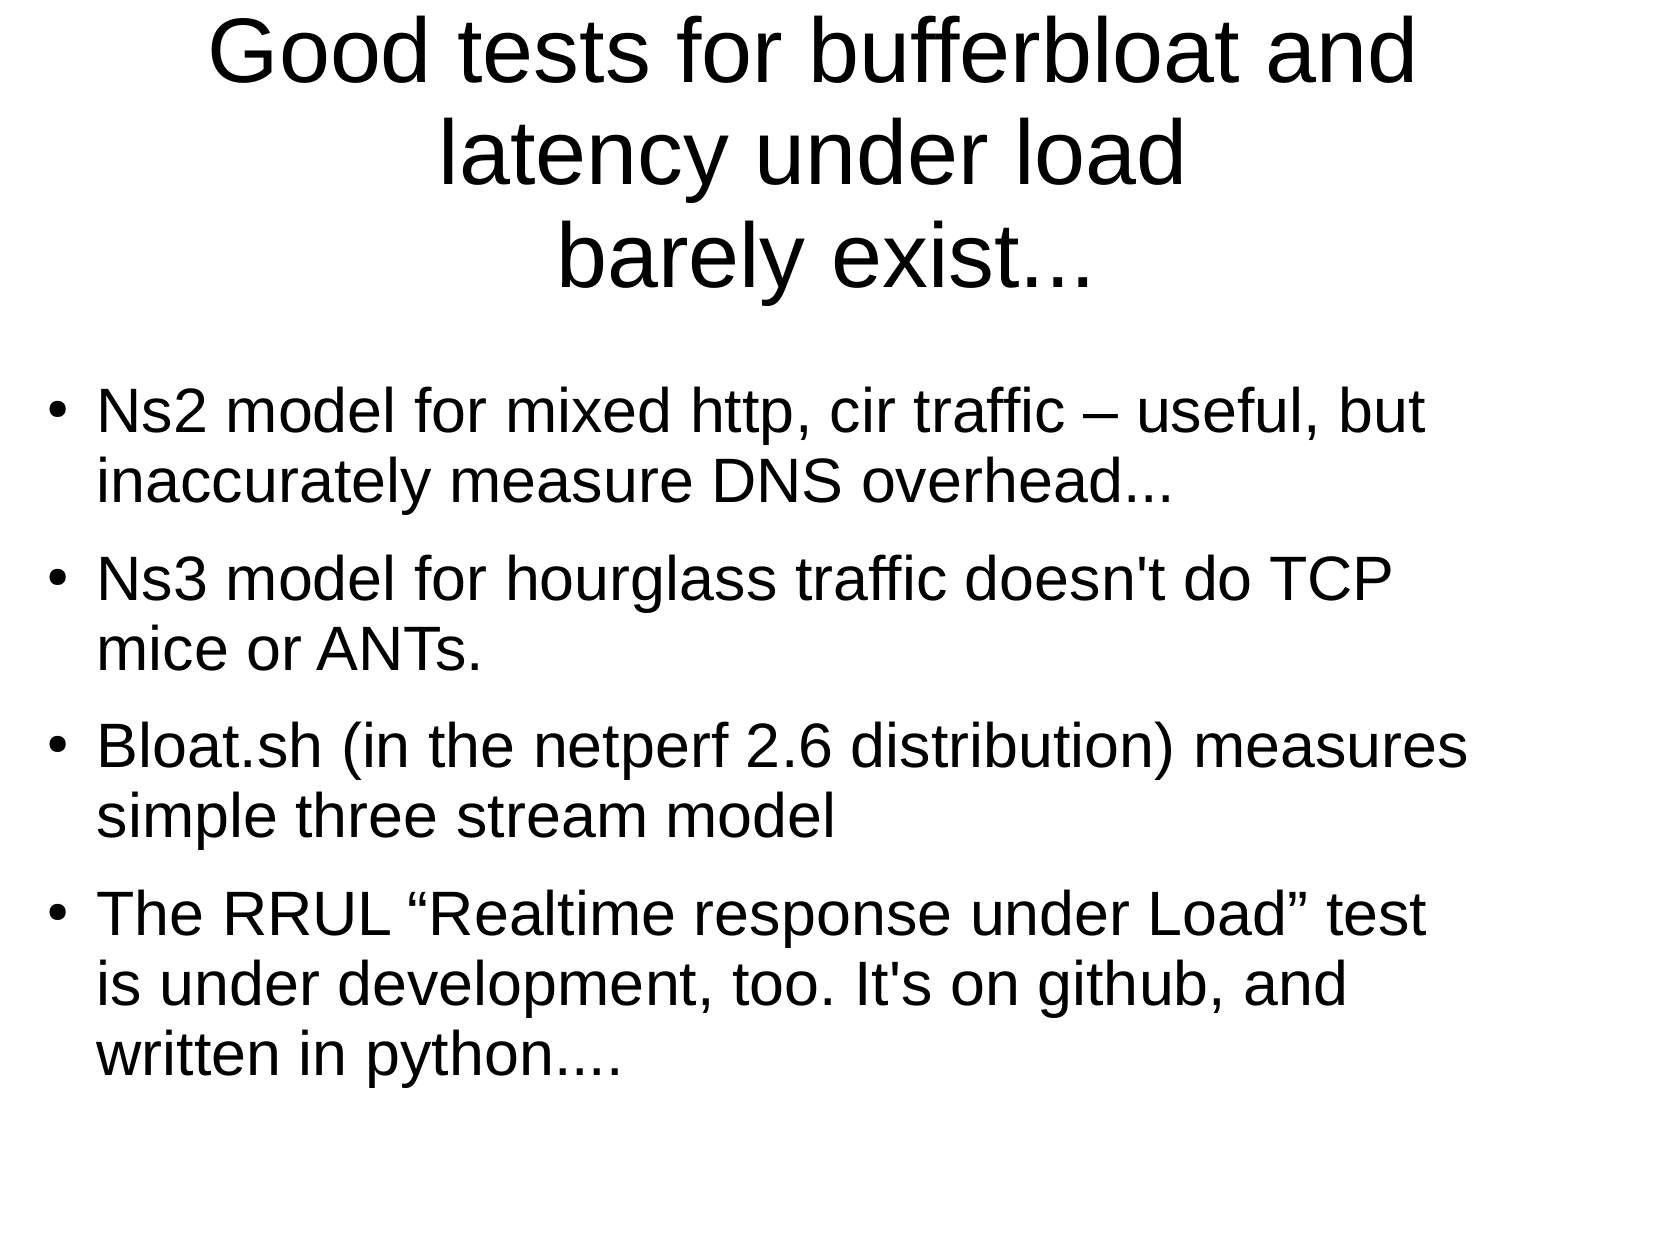

# Good tests for bufferbloat and latency under load barely exist...
Ns2 model for mixed http, cir traffic – useful, but inaccurately measure DNS overhead...
Ns3 model for hourglass traffic doesn't do TCP mice or ANTs.
Bloat.sh (in the netperf 2.6 distribution) measures simple three stream model
The RRUL “Realtime response under Load” test is under development, too. It's on github, and written in python....